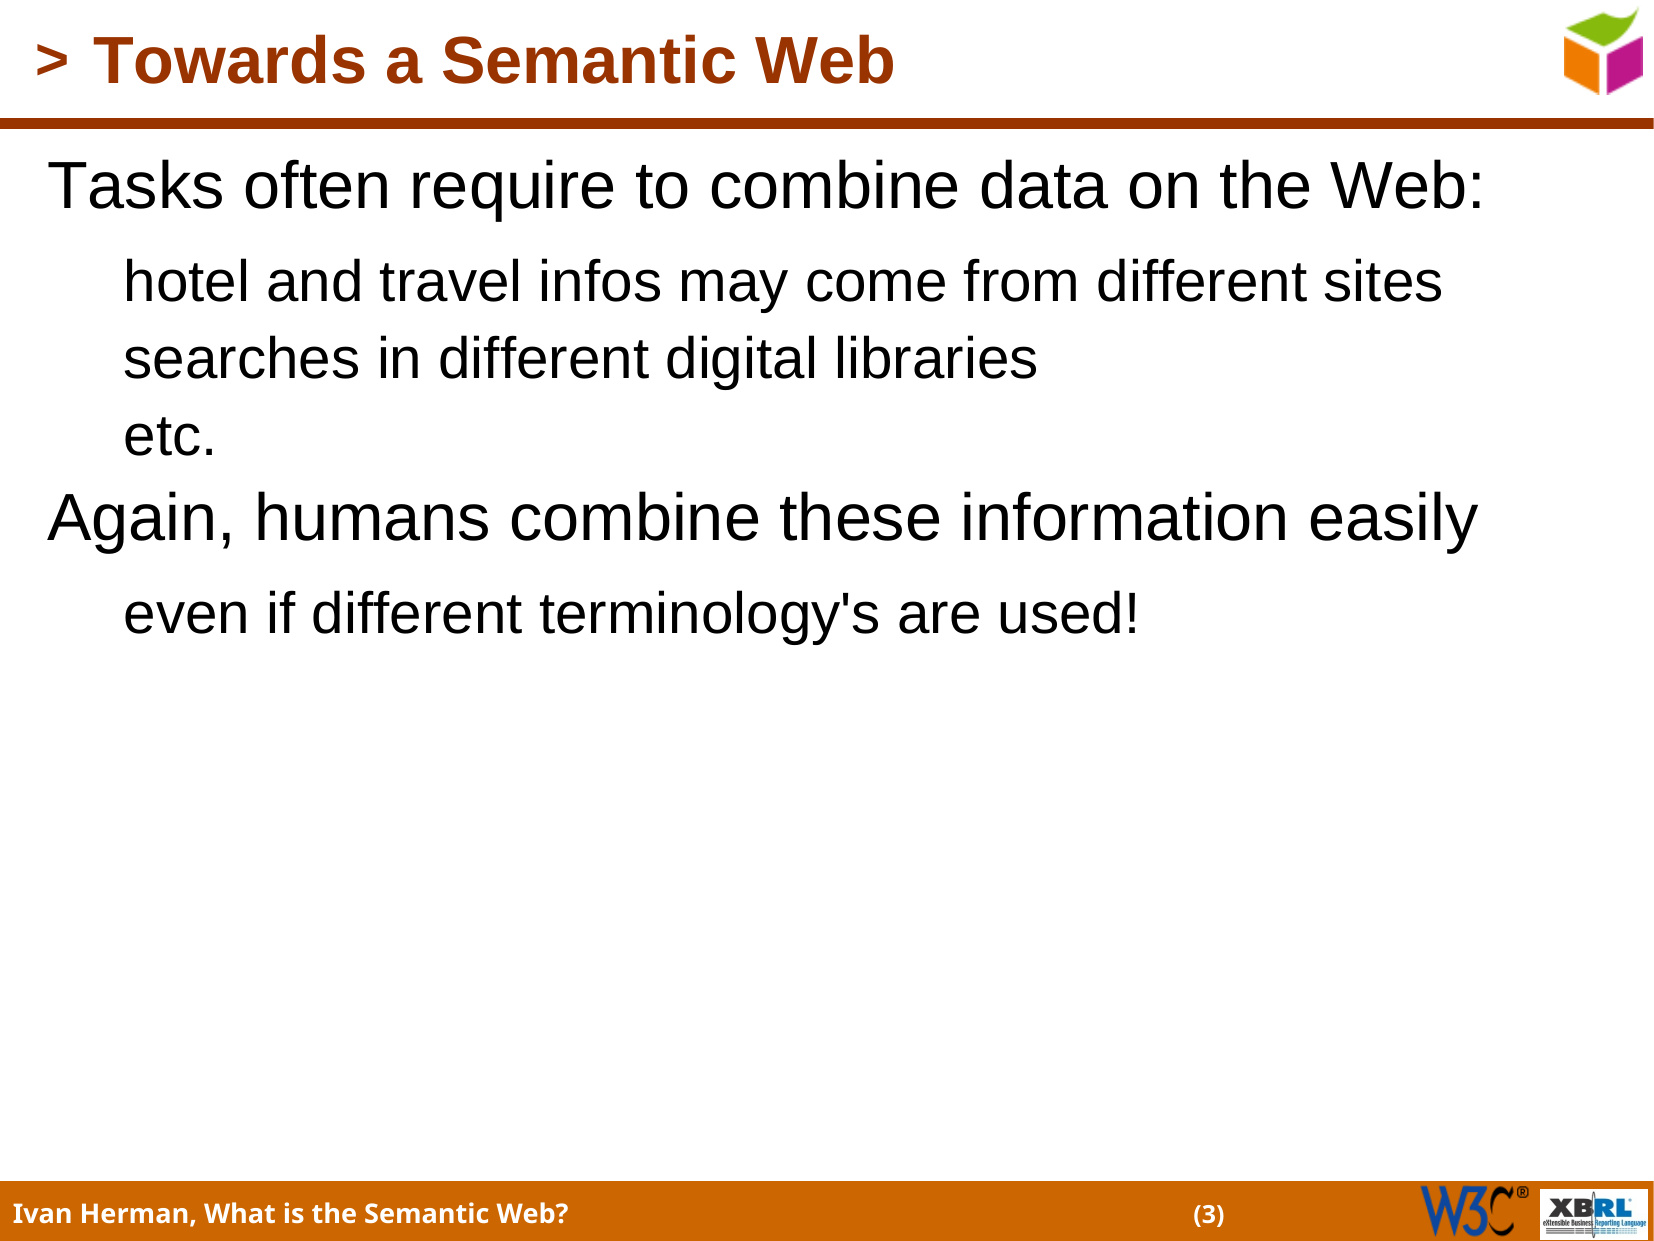

# Towards a Semantic Web
Tasks often require to combine data on the Web:
hotel and travel infos may come from different sites
searches in different digital libraries
etc.
Again, humans combine these information easily
even if different terminology's are used!